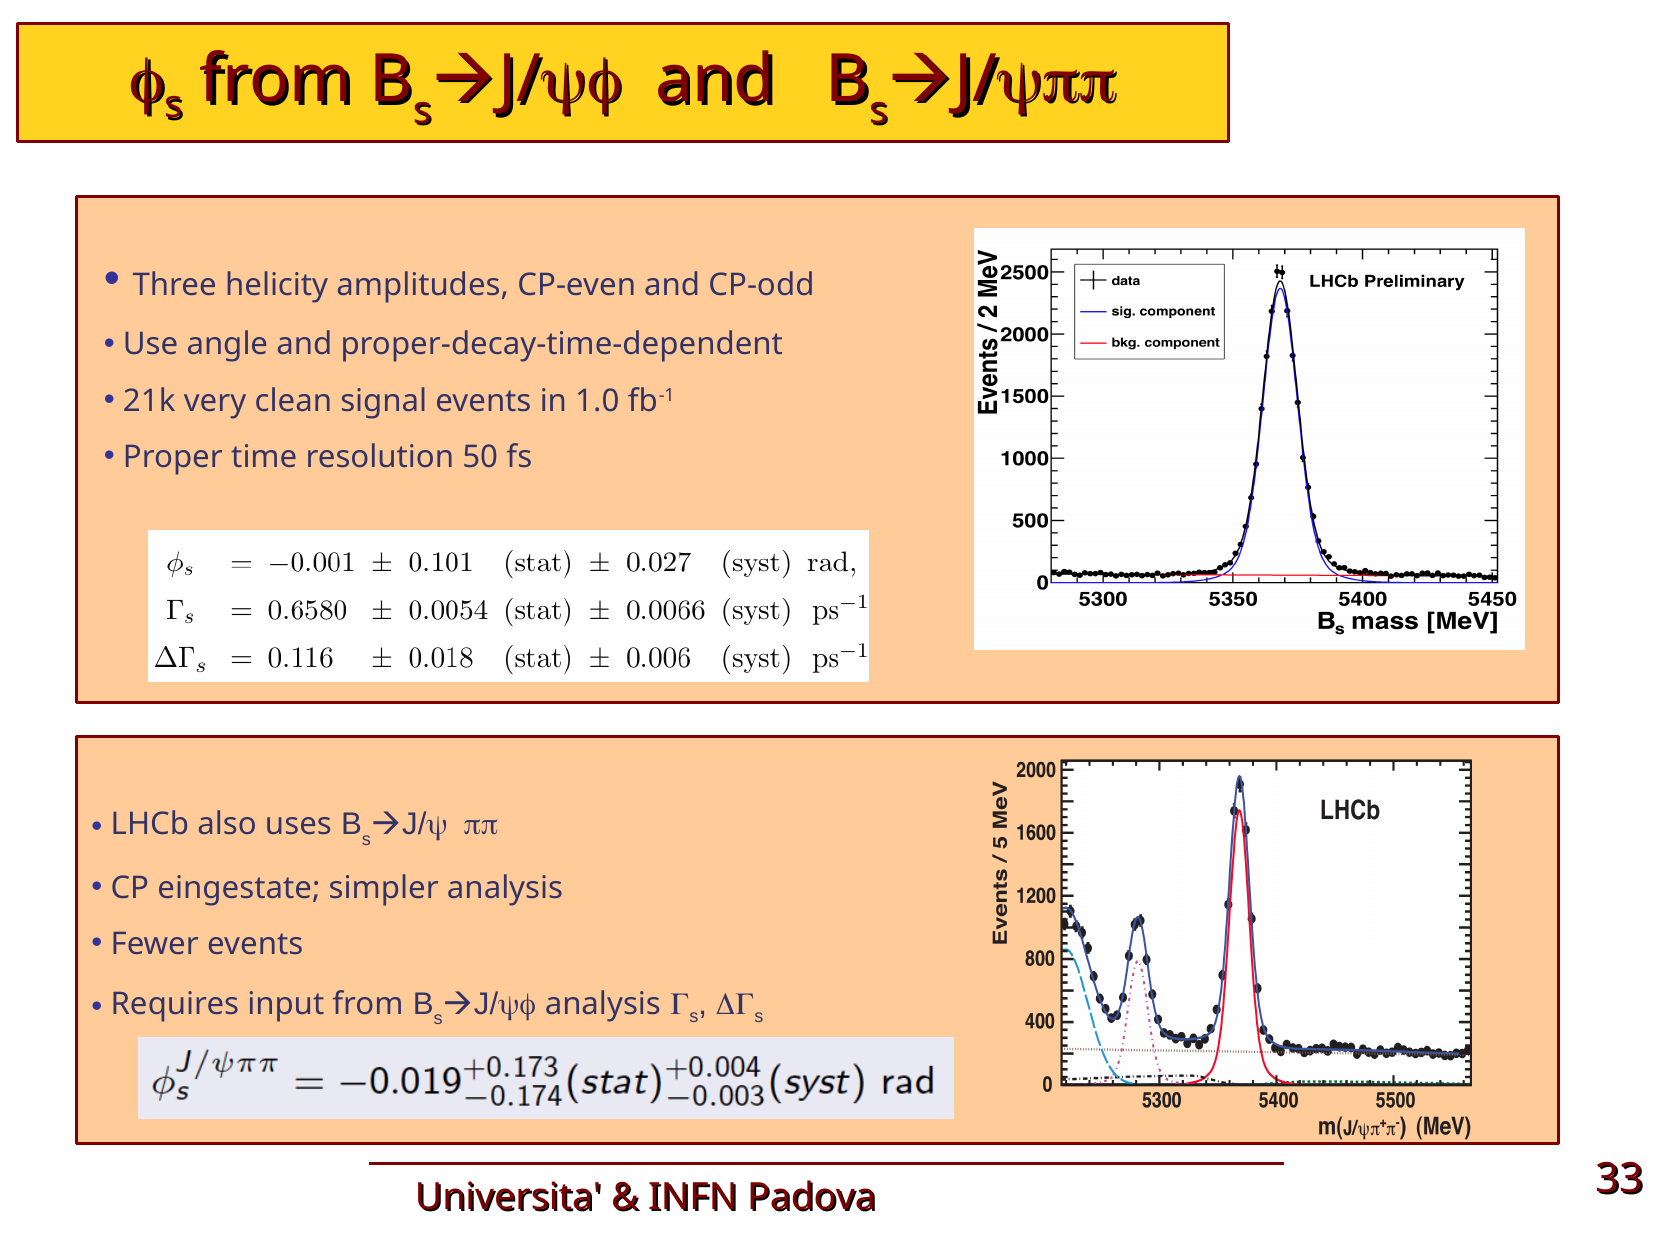

# s from BsJ/and BsJ/
 Three helicity amplitudes, CP-even and CP-odd
 Use angle and proper-decay-time-dependent
 21k very clean signal events in 1.0 fb-1
 Proper time resolution 50 fs
 LHCb also uses BsJ/ pp
 CP eingestate; simpler analysis
 Fewer events
 Requires input from BsJ/ analysis s, s